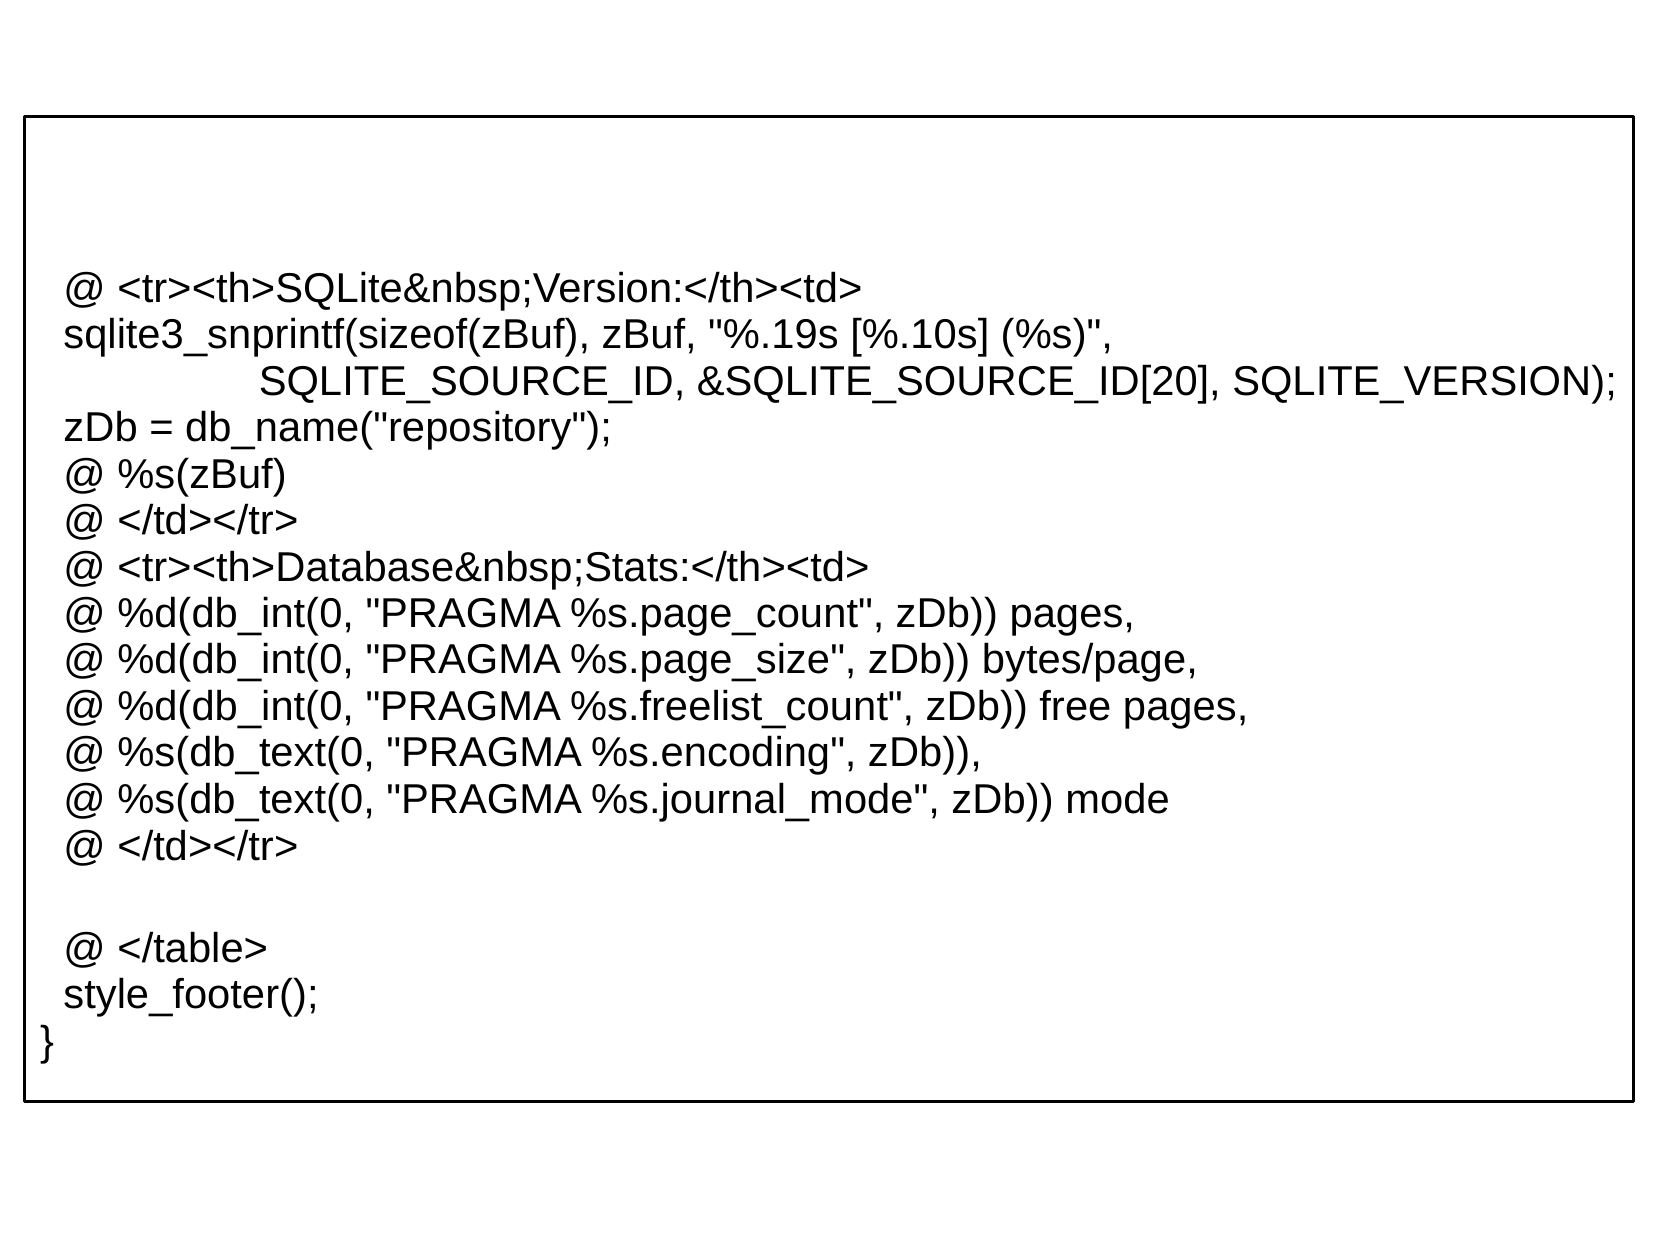

@ <tr><th>SQLite&nbsp;Version:</th><td>
 sqlite3_snprintf(sizeof(zBuf), zBuf, "%.19s [%.10s] (%s)",
 SQLITE_SOURCE_ID, &SQLITE_SOURCE_ID[20], SQLITE_VERSION);
 zDb = db_name("repository");
 @ %s(zBuf)
 @ </td></tr>
 @ <tr><th>Database&nbsp;Stats:</th><td>
 @ %d(db_int(0, "PRAGMA %s.page_count", zDb)) pages,
 @ %d(db_int(0, "PRAGMA %s.page_size", zDb)) bytes/page,
 @ %d(db_int(0, "PRAGMA %s.freelist_count", zDb)) free pages,
 @ %s(db_text(0, "PRAGMA %s.encoding", zDb)),
 @ %s(db_text(0, "PRAGMA %s.journal_mode", zDb)) mode
 @ </td></tr>
 @ </table>
 style_footer();
}